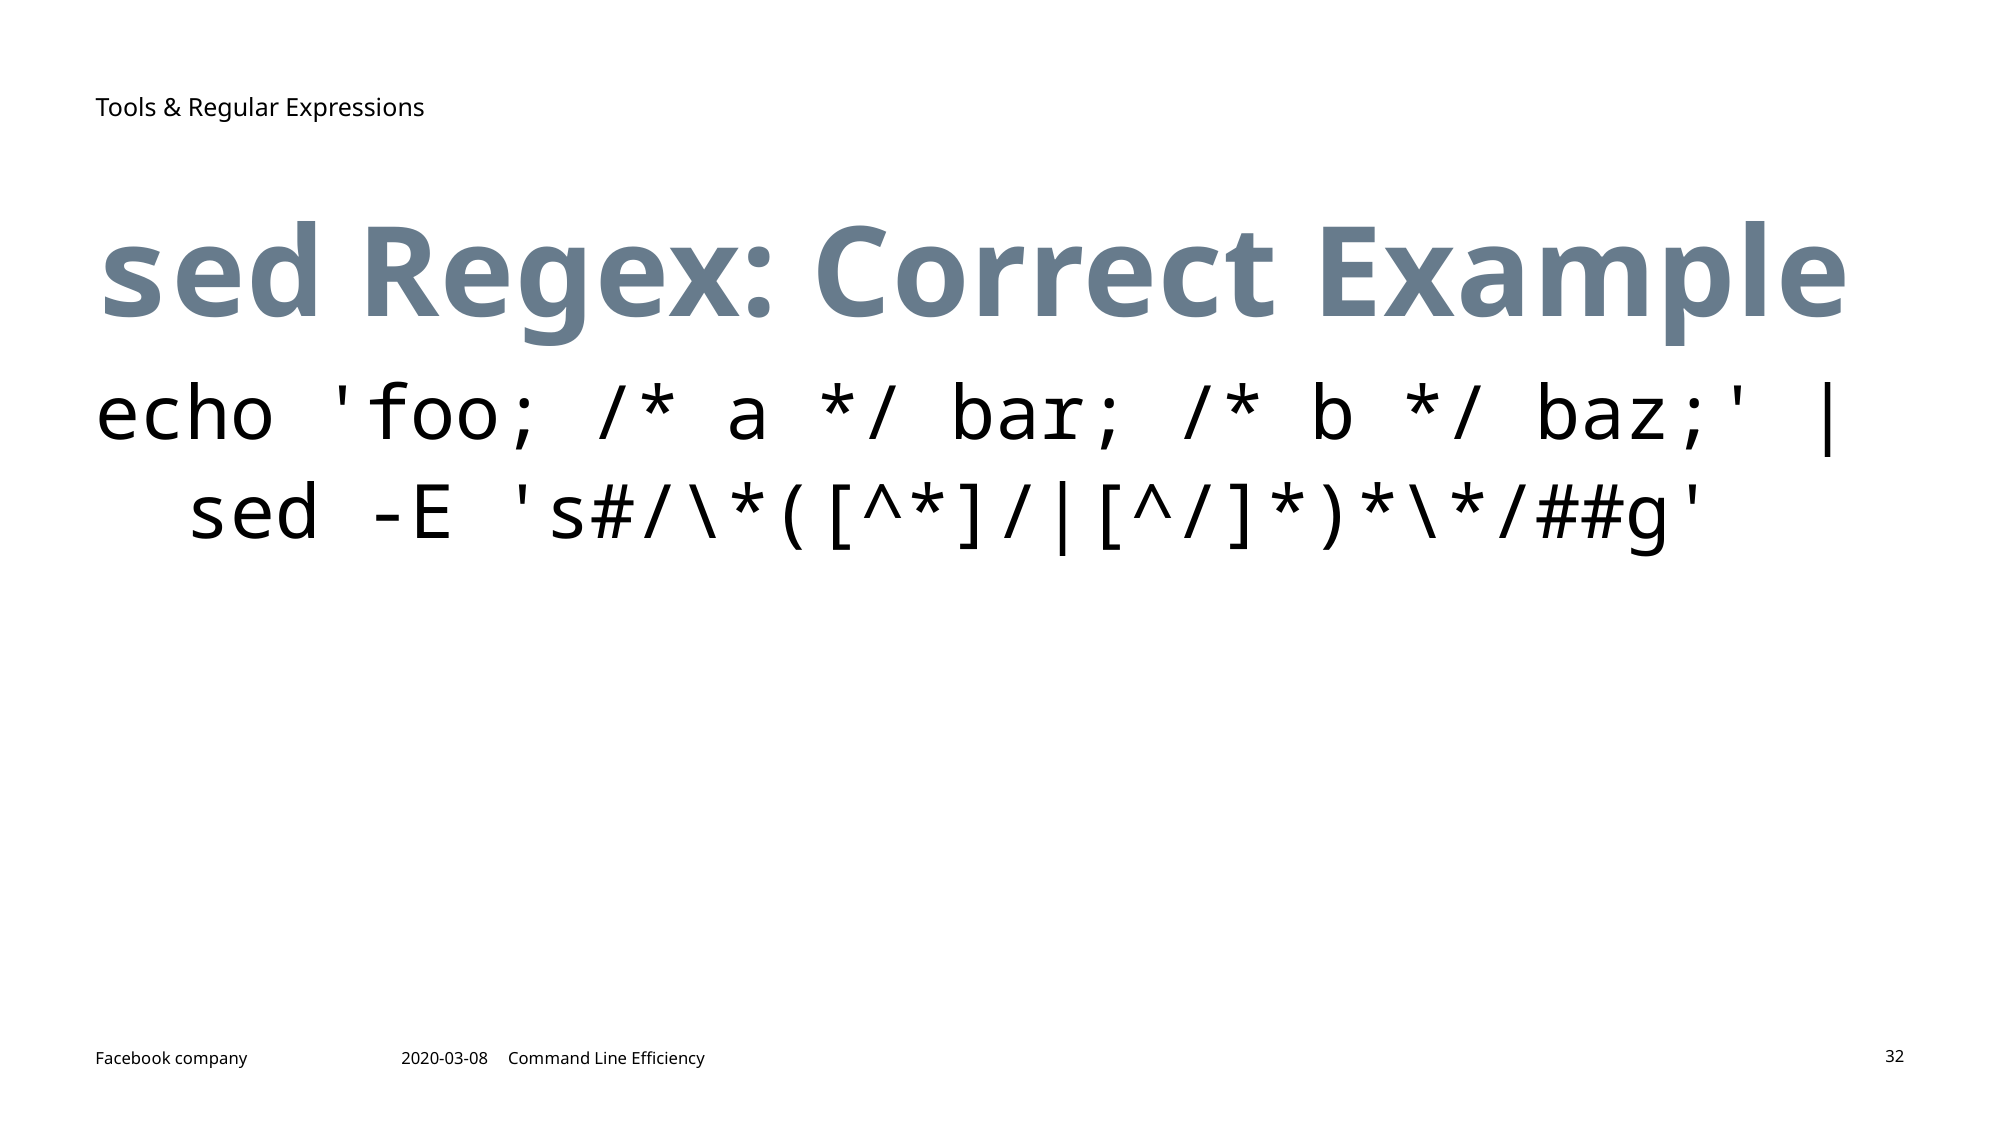

Tools & Regular Expressions
sed Regex: Correct Example
# echo 'foo; /* a */ bar; /* b */ baz;' | sed -E 's#/\*([^*]/|[^/]*)*\*/##g'
2020-03-08
Command Line Efficiency